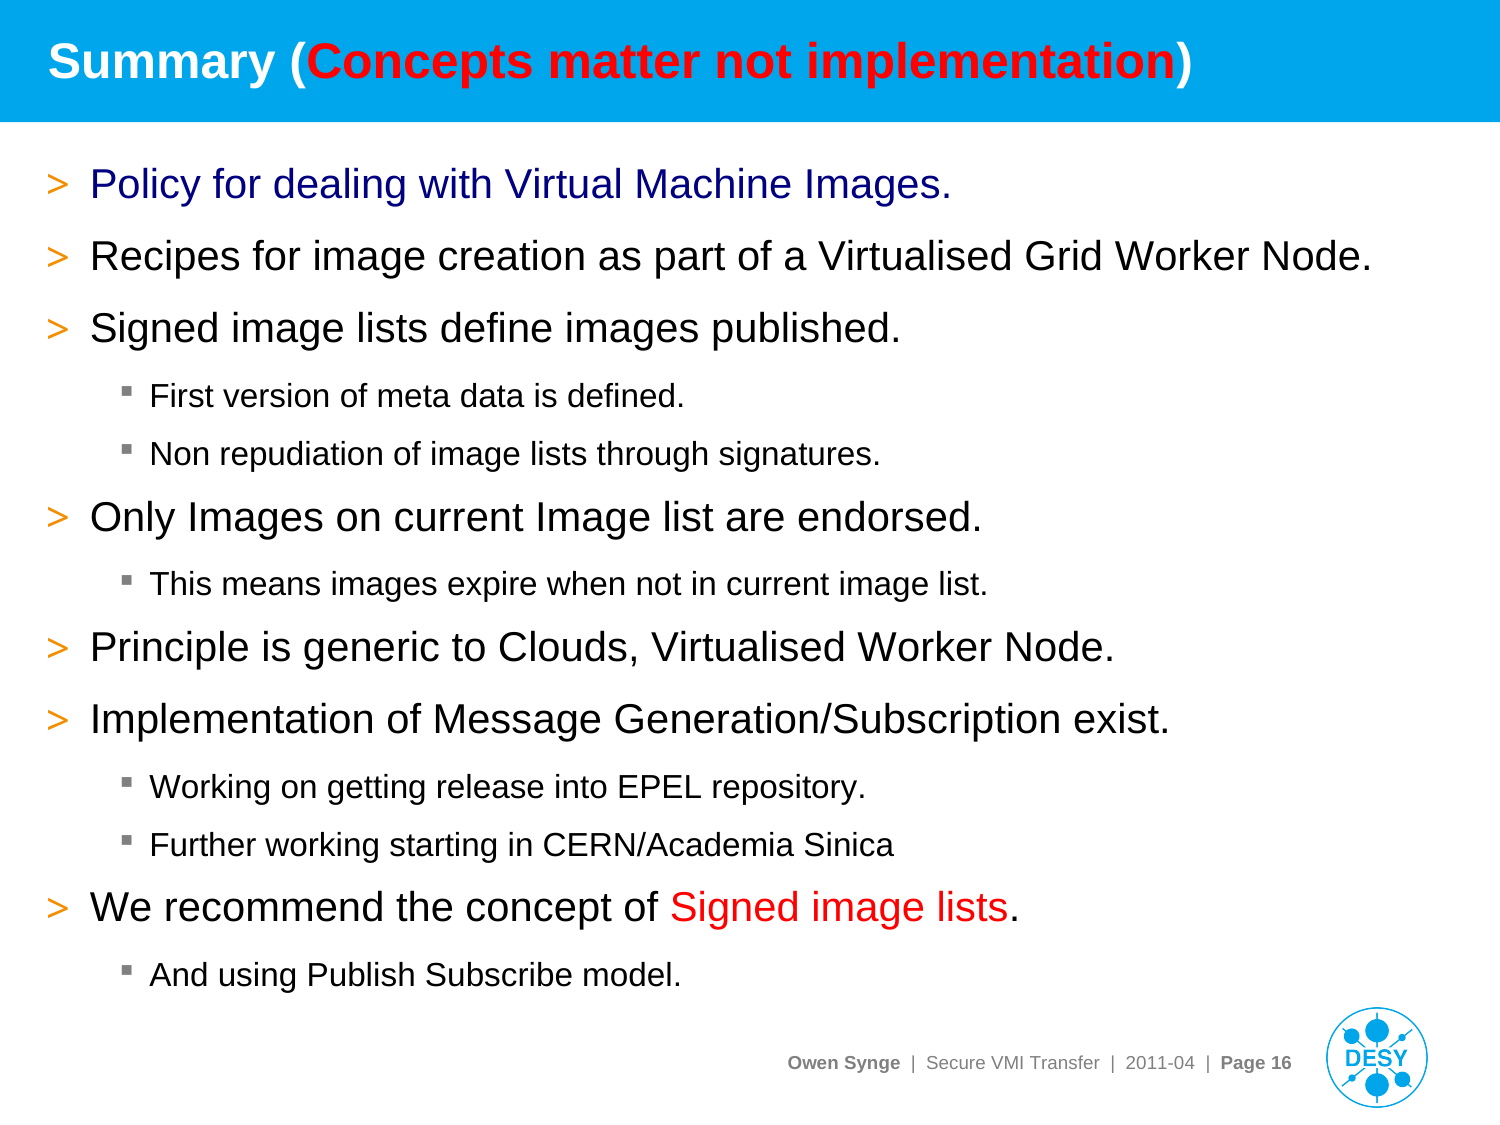

# Summary (Concepts matter not implementation)
Policy for dealing with Virtual Machine Images.
Recipes for image creation as part of a Virtualised Grid Worker Node.
Signed image lists define images published.
First version of meta data is defined.
Non repudiation of image lists through signatures.
Only Images on current Image list are endorsed.
This means images expire when not in current image list.
Principle is generic to Clouds, Virtualised Worker Node.
Implementation of Message Generation/Subscription exist.
Working on getting release into EPEL repository.
Further working starting in CERN/Academia Sinica
We recommend the concept of Signed image lists.
And using Publish Subscribe model.